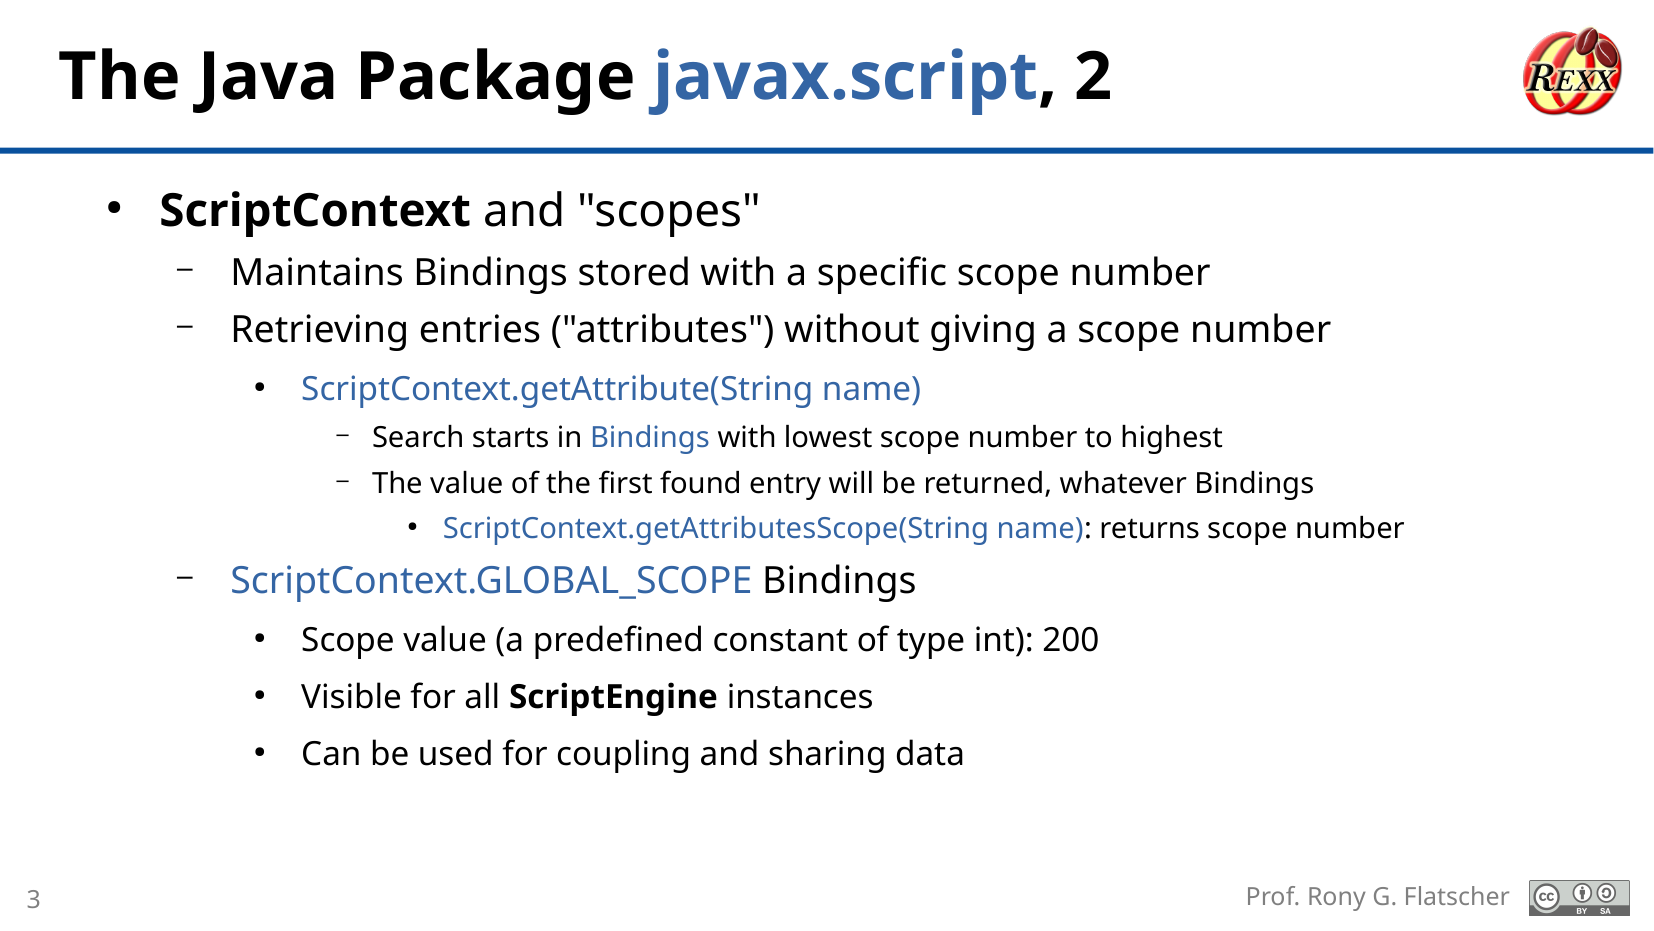

# The Java Package javax.script, 2
ScriptContext and "scopes"
Maintains Bindings stored with a specific scope number
Retrieving entries ("attributes") without giving a scope number
ScriptContext.getAttribute(String name)
Search starts in Bindings with lowest scope number to highest
The value of the first found entry will be returned, whatever Bindings
ScriptContext.getAttributesScope(String name): returns scope number
ScriptContext.GLOBAL_SCOPE Bindings
Scope value (a predefined constant of type int): 200
Visible for all ScriptEngine instances
Can be used for coupling and sharing data